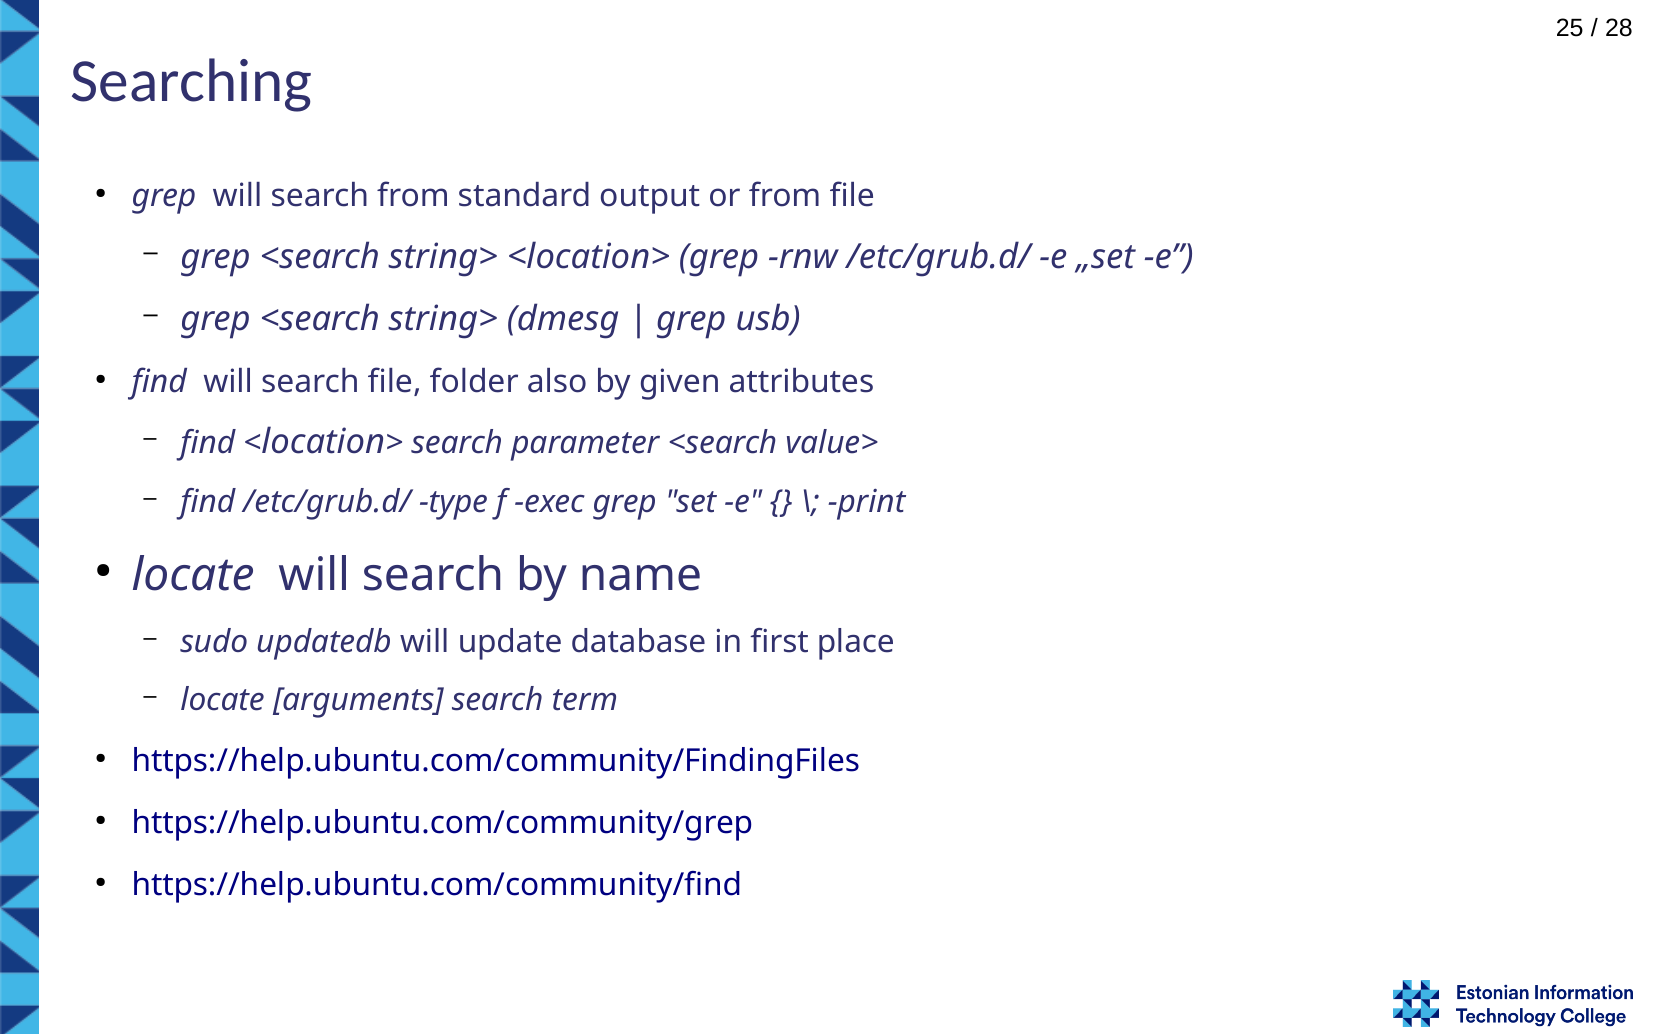

# Searching
grep will search from standard output or from file
grep <search string> <location> (grep -rnw /etc/grub.d/ -e „set -e”)
grep <search string> (dmesg | grep usb)
find will search file, folder also by given attributes
find <location> search parameter <search value>
find /etc/grub.d/ -type f -exec grep "set -e" {} \; -print
locate will search by name
sudo updatedb will update database in first place
locate [arguments] search term
https://help.ubuntu.com/community/FindingFiles
https://help.ubuntu.com/community/grep
https://help.ubuntu.com/community/find